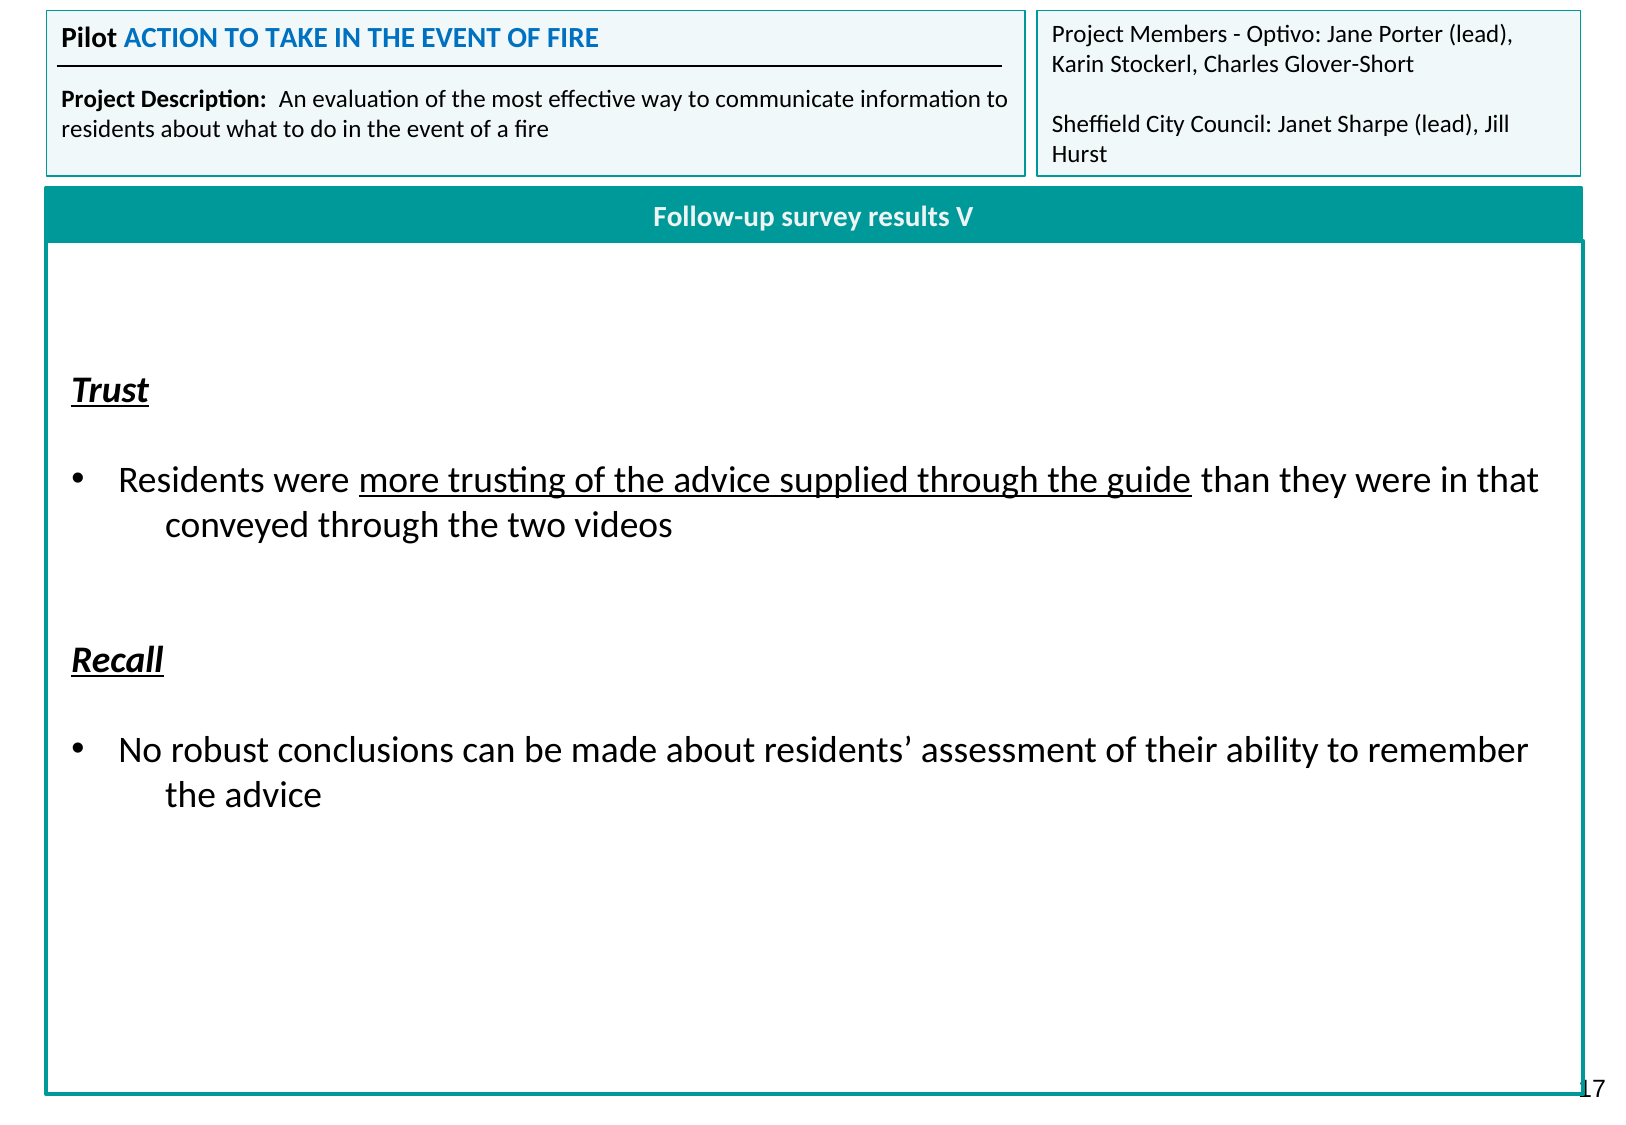

Pilot Action to take in the event of fire
Project Description: An evaluation of the most effective way to communicate information to residents about what to do in the event of a fire
Project Members - Optivo: Jane Porter (lead), Karin Stockerl, Charles Glover-Short
Sheffield City Council: Janet Sharpe (lead), Jill Hurst
Follow-up survey results V
Trust
Residents were more trusting of the advice supplied through the guide than they were in that conveyed through the two videos
Recall
No robust conclusions can be made about residents’ assessment of their ability to remember the advice